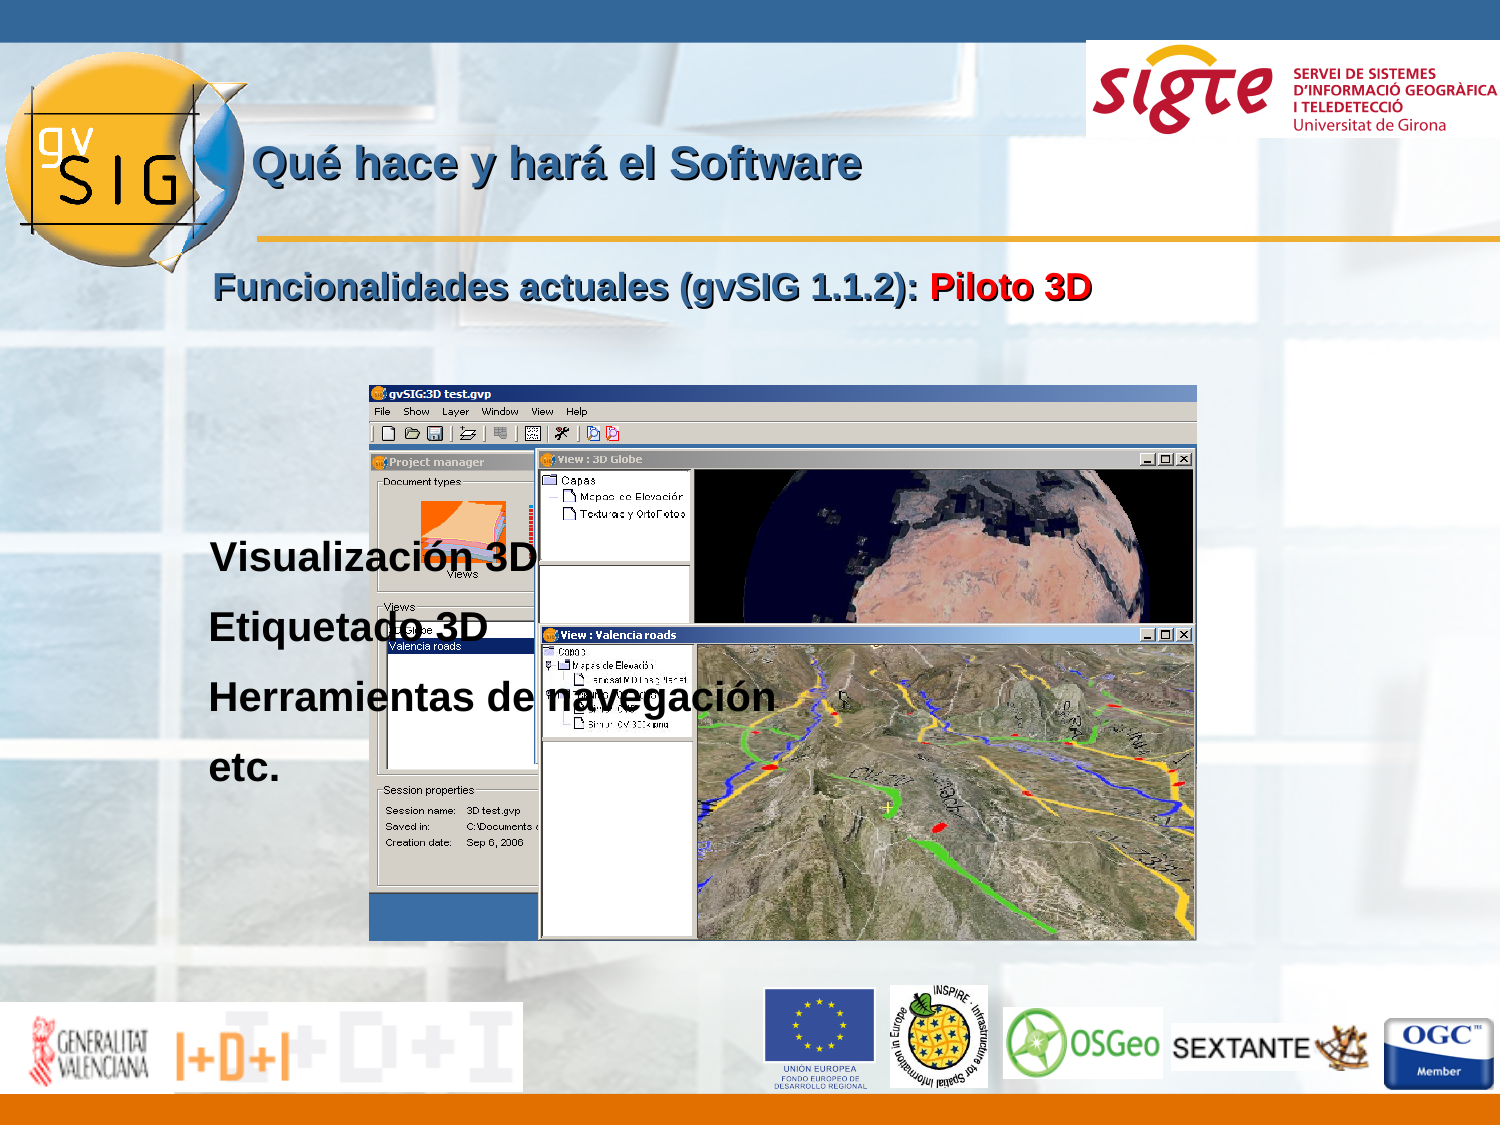

Qué hace y hará el Software
Funcionalidades actuales (gvSIG 1.1.2): Piloto 3D
 Visualización 3D
 Etiquetado 3D
 Herramientas de navegación
 etc.